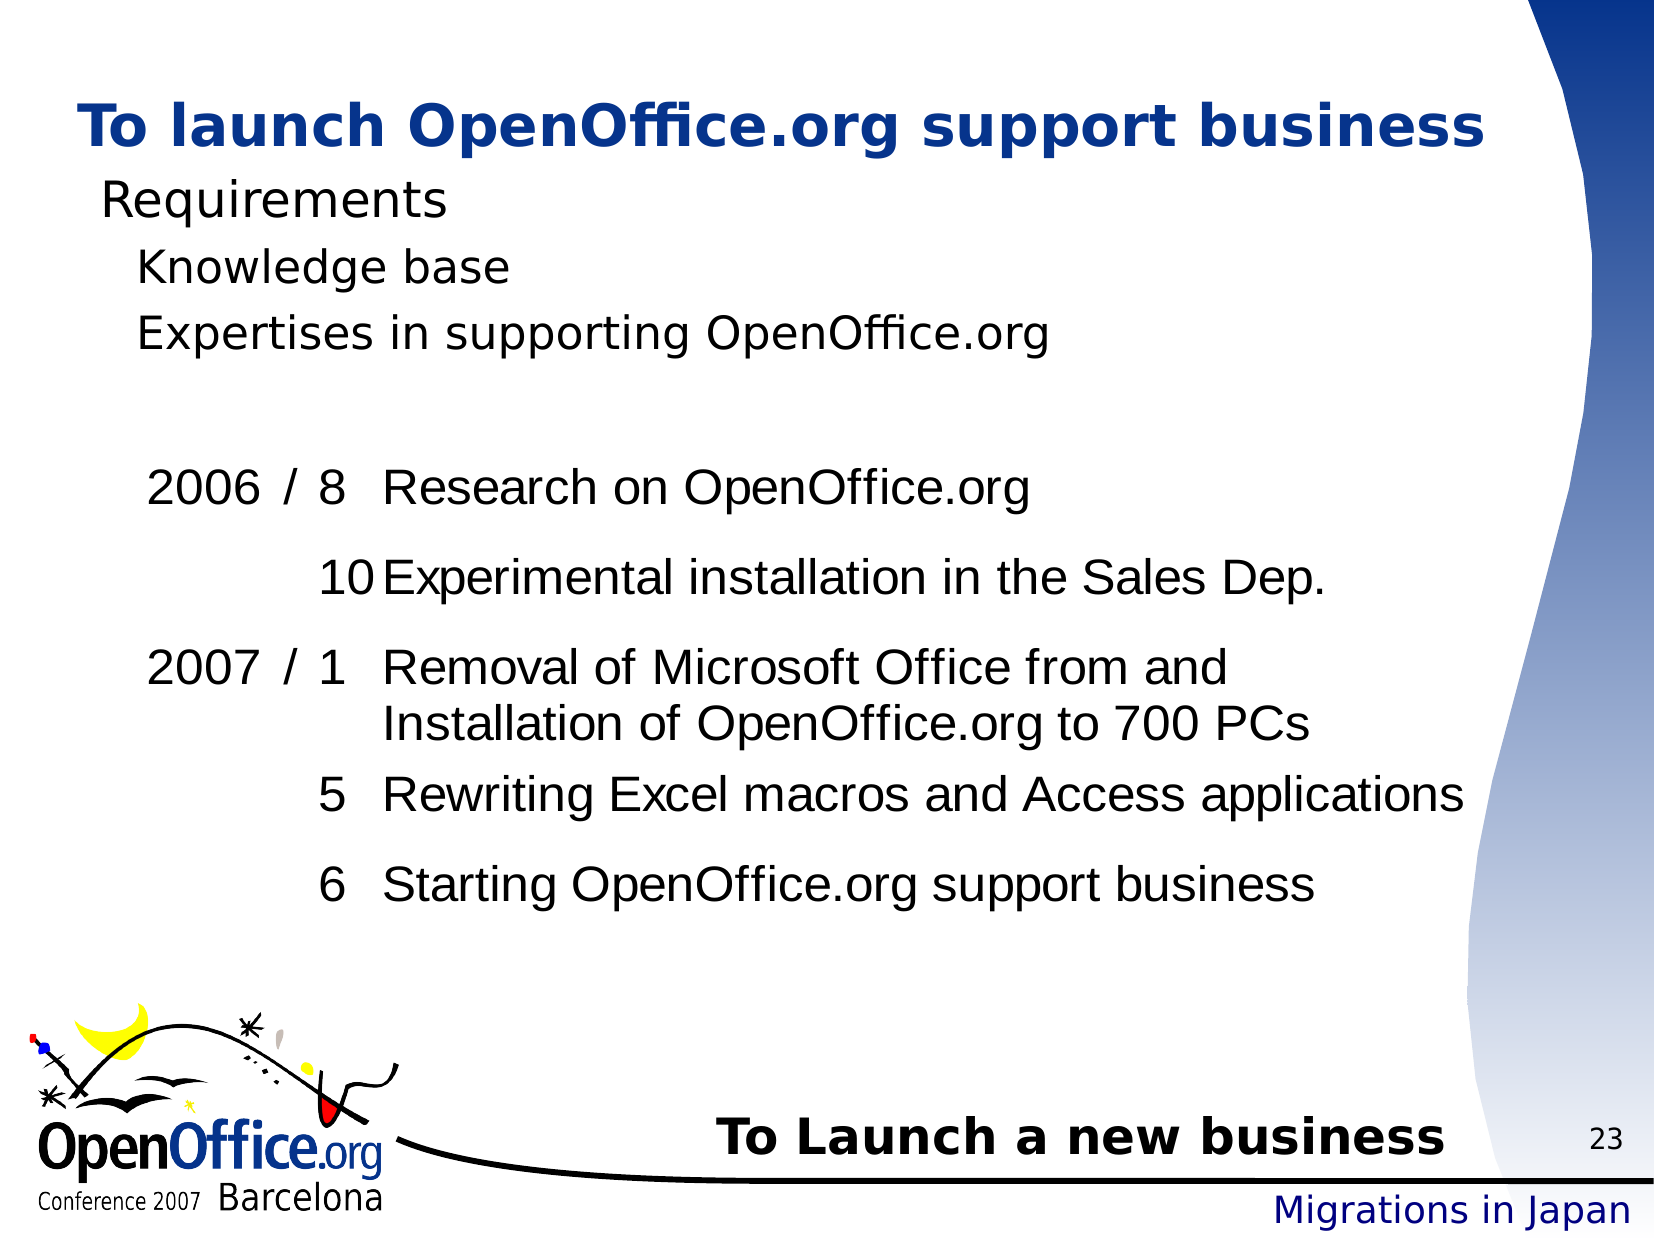

To launch OpenOffice.org support business
Requirements
Knowledge base
Expertises in supporting OpenOffice.org
# To Launch a new business
23